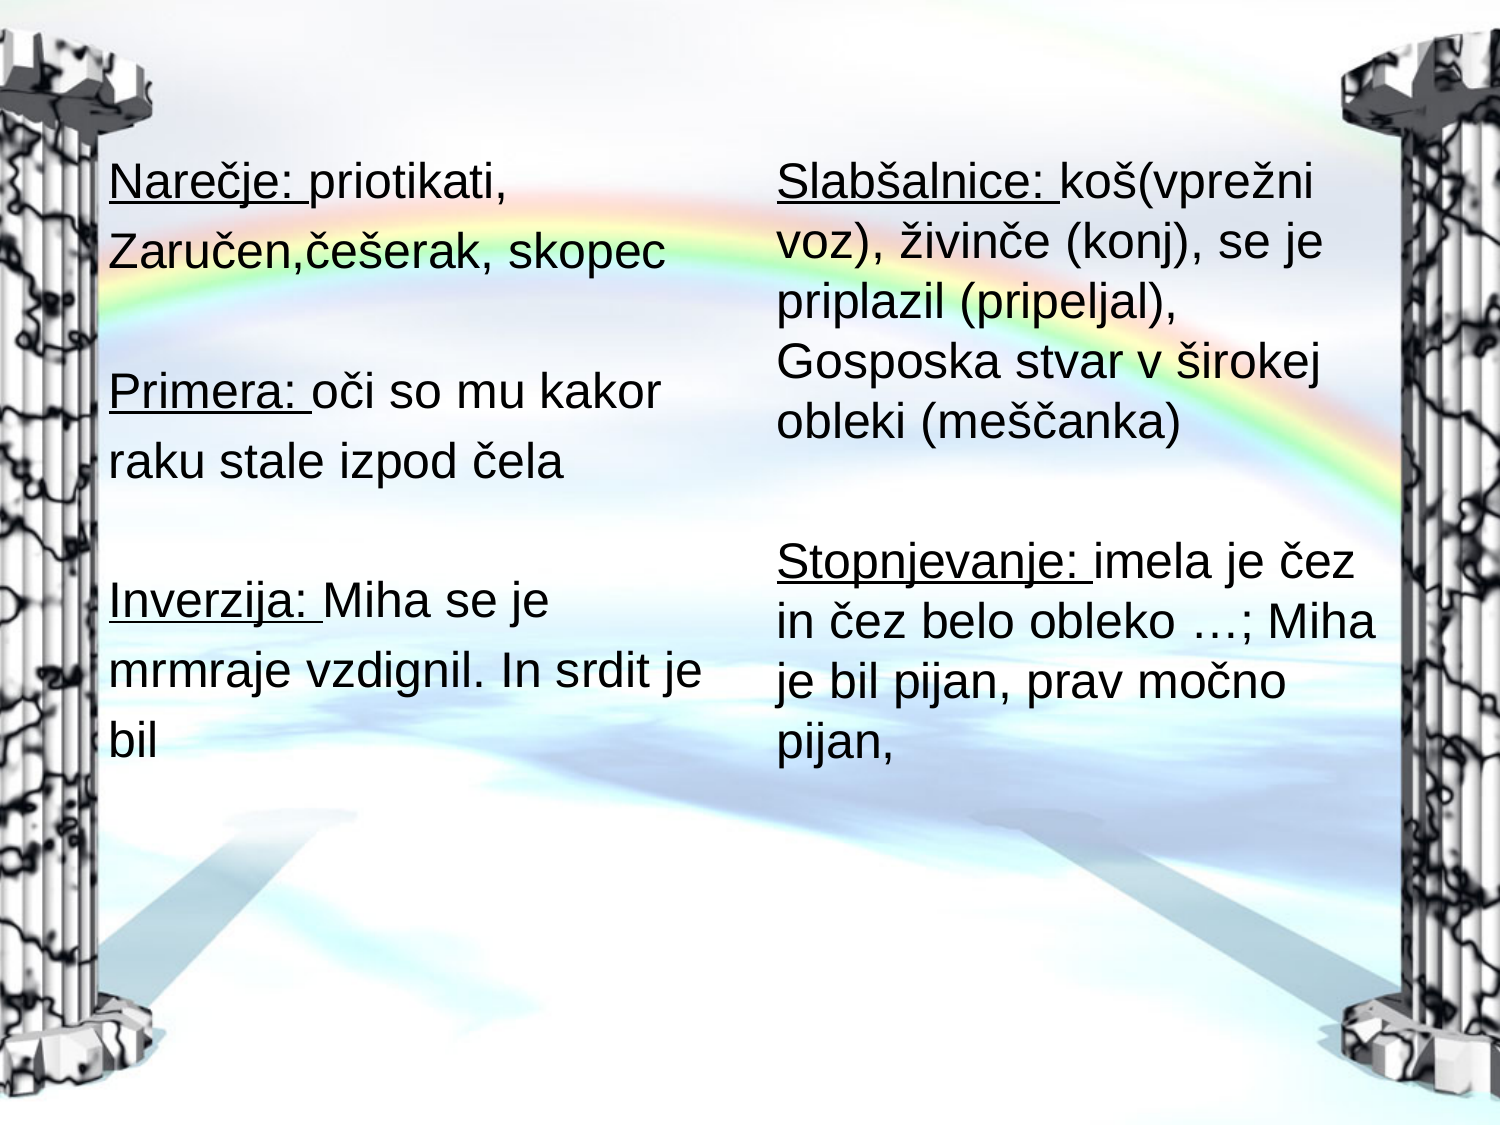

# Narečje: priotikati,
Zaručen,češerak, skopec
Primera: oči so mu kakor
raku stale izpod čela
Inverzija: Miha se je
mrmraje vzdignil. In srdit je
bil
Slabšalnice: koš(vprežni voz), živinče (konj), se je priplazil (pripeljal), Gosposka stvar v širokej obleki (meščanka)
Stopnjevanje: imela je čez in čez belo obleko …; Miha je bil pijan, prav močno pijan,